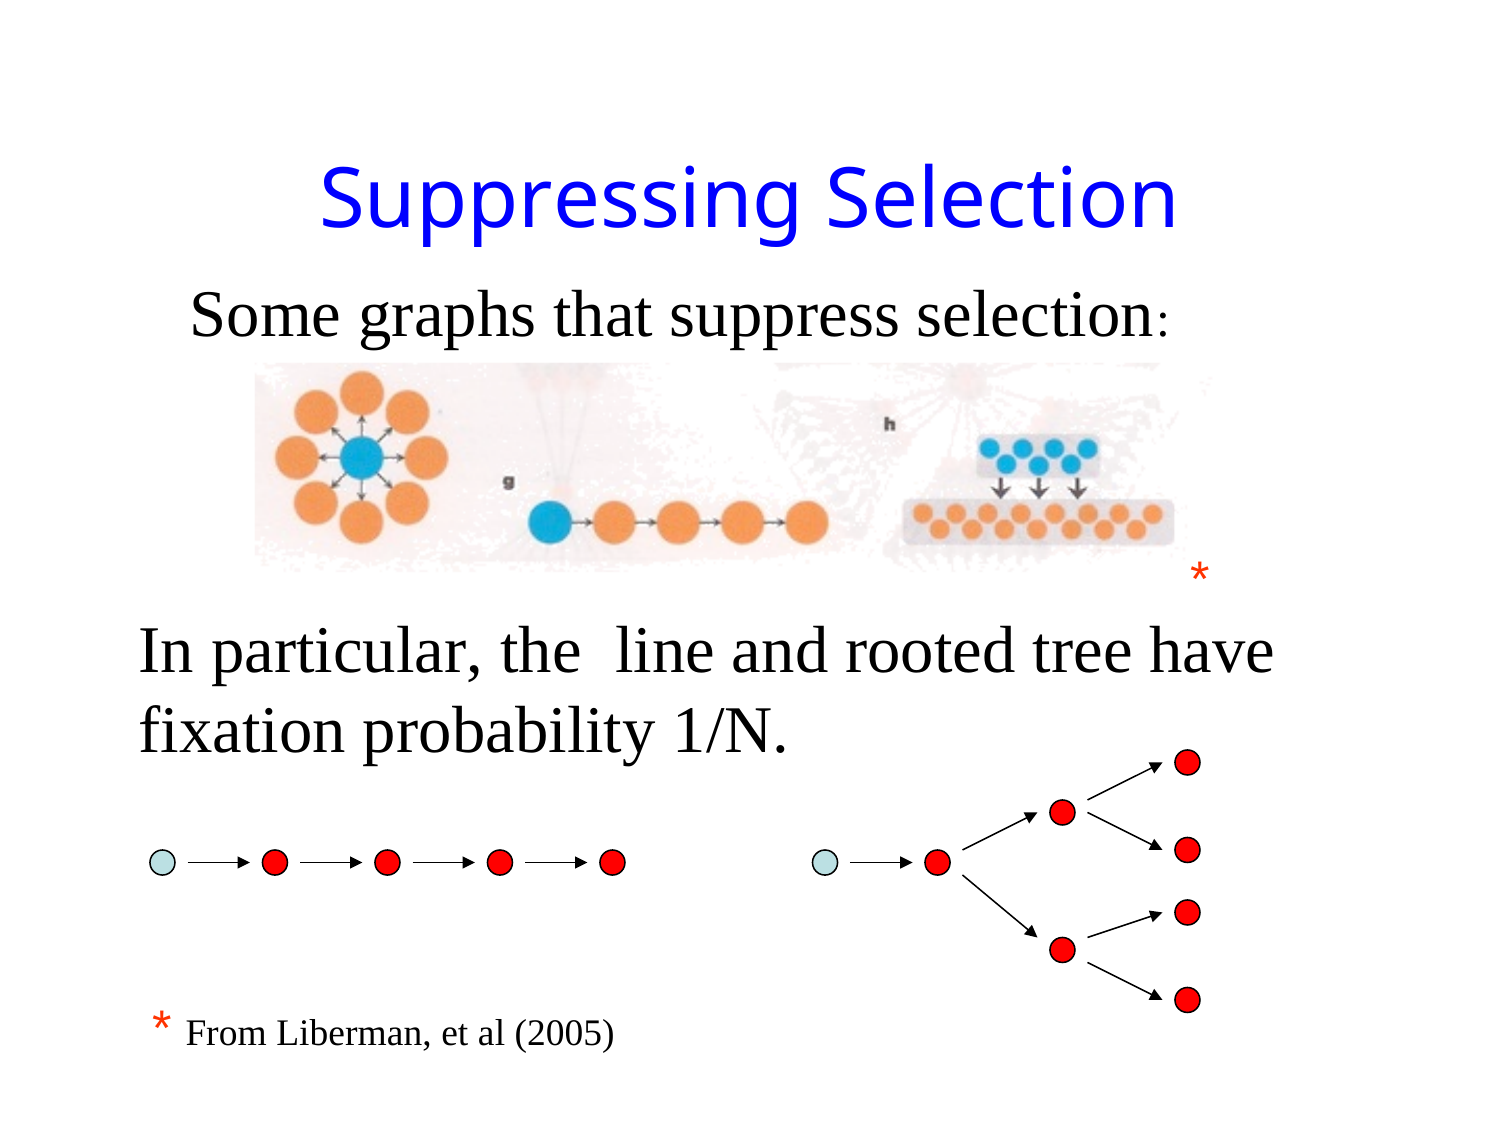

# Suppressing Selection
Some graphs that suppress selection:
*
In particular, the line and rooted tree have fixation probability 1/N.
* From Liberman, et al (2005)